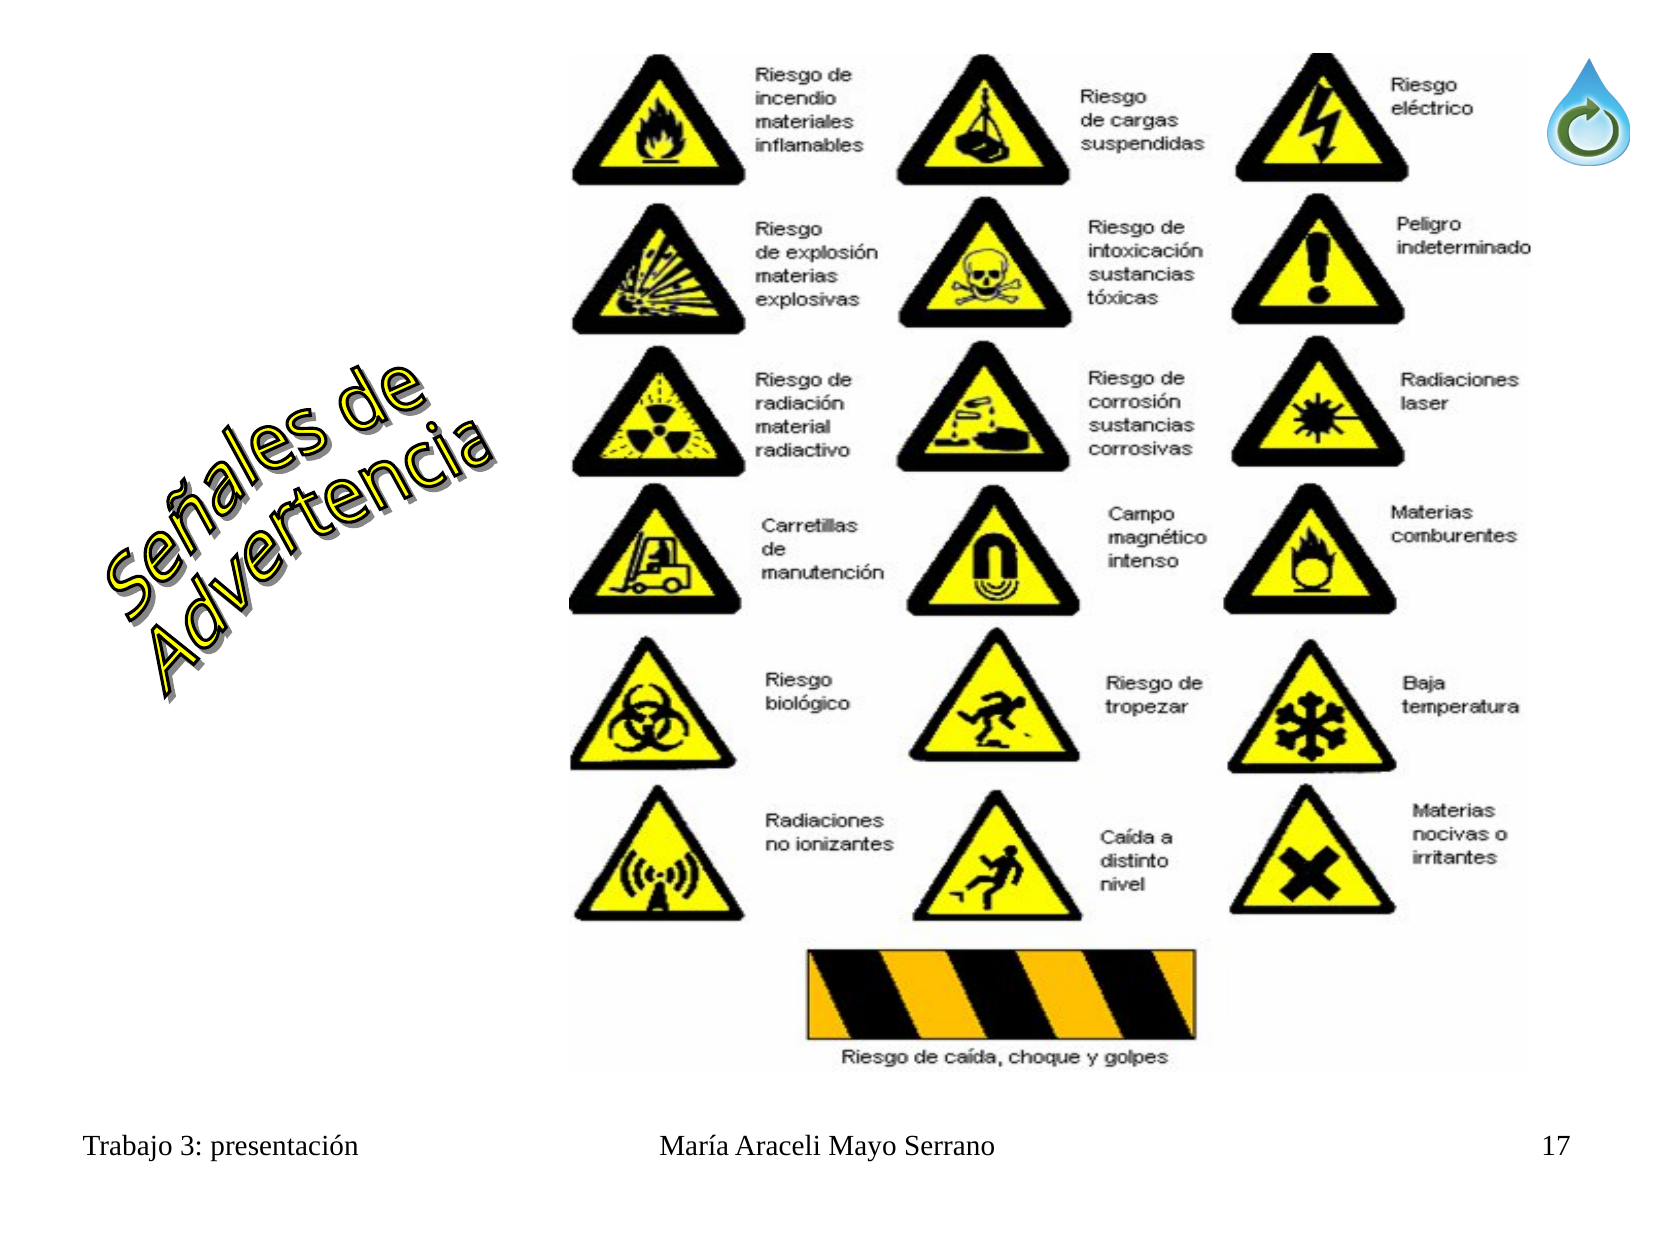

Señales de
 Advertencia
Trabajo 3: presentación
María Araceli Mayo Serrano
17